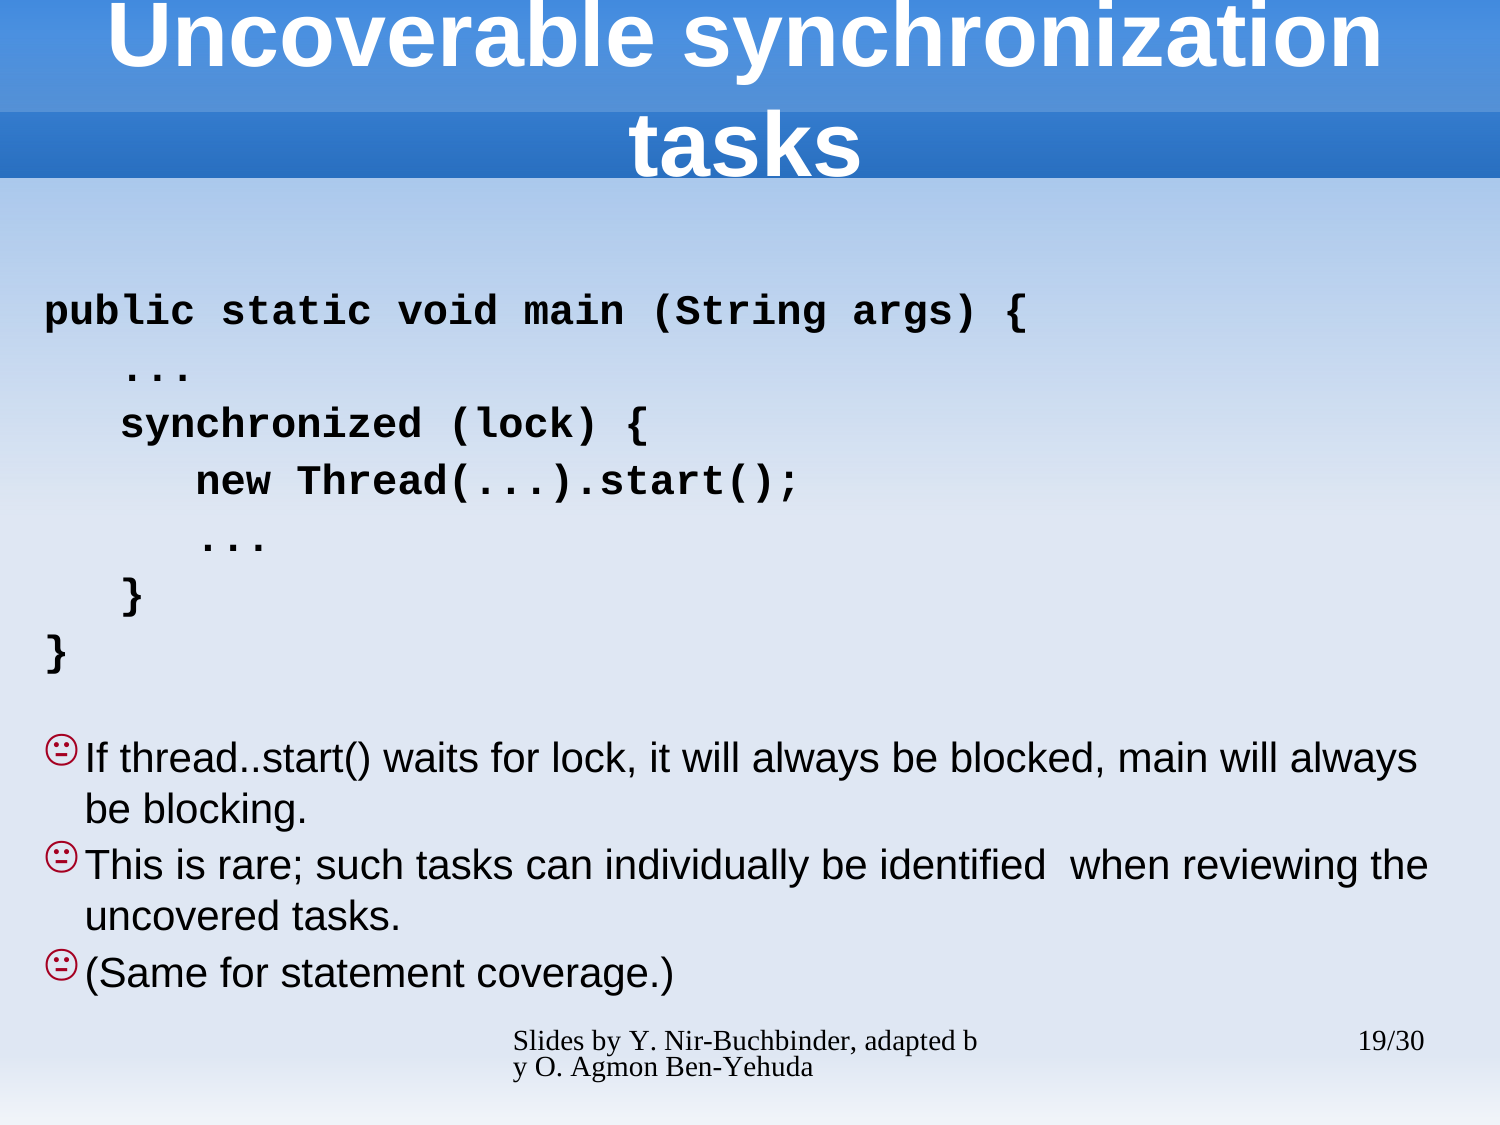

# Uncoverable synchronization tasks
public static void main (String args) {
 ...
 synchronized (lock) {
 new Thread(...).start();
 ...
 }
}
If thread..start() waits for lock, it will always be blocked, main will always be blocking.
This is rare; such tasks can individually be identified when reviewing the uncovered tasks.
(Same for statement coverage.)
Slides by Y. Nir-Buchbinder, adapted by O. Agmon Ben-Yehuda
19